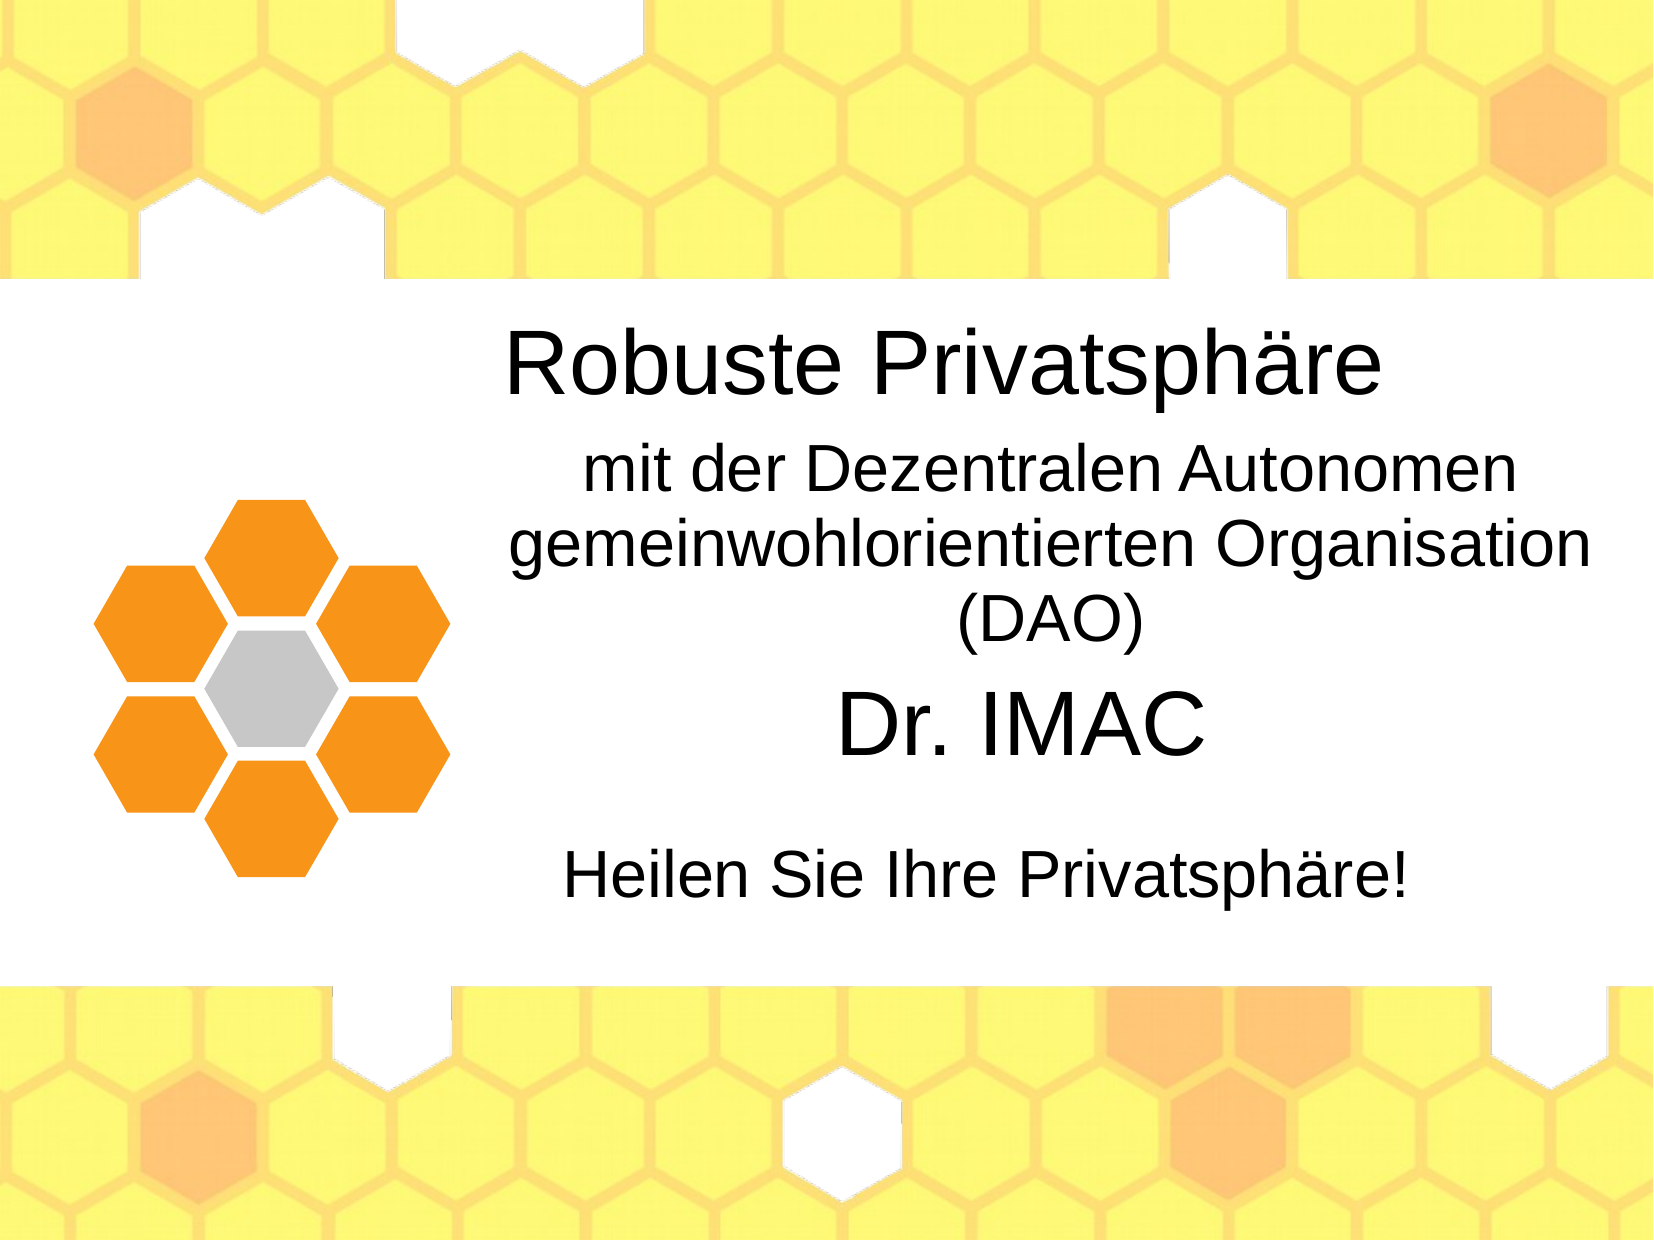

Robuste Privatsphäre
mit der Dezentralen Autonomen gemeinwohlorientierten Organisation (DAO)
# Dr. IMAC
Heilen Sie Ihre Privatsphäre!